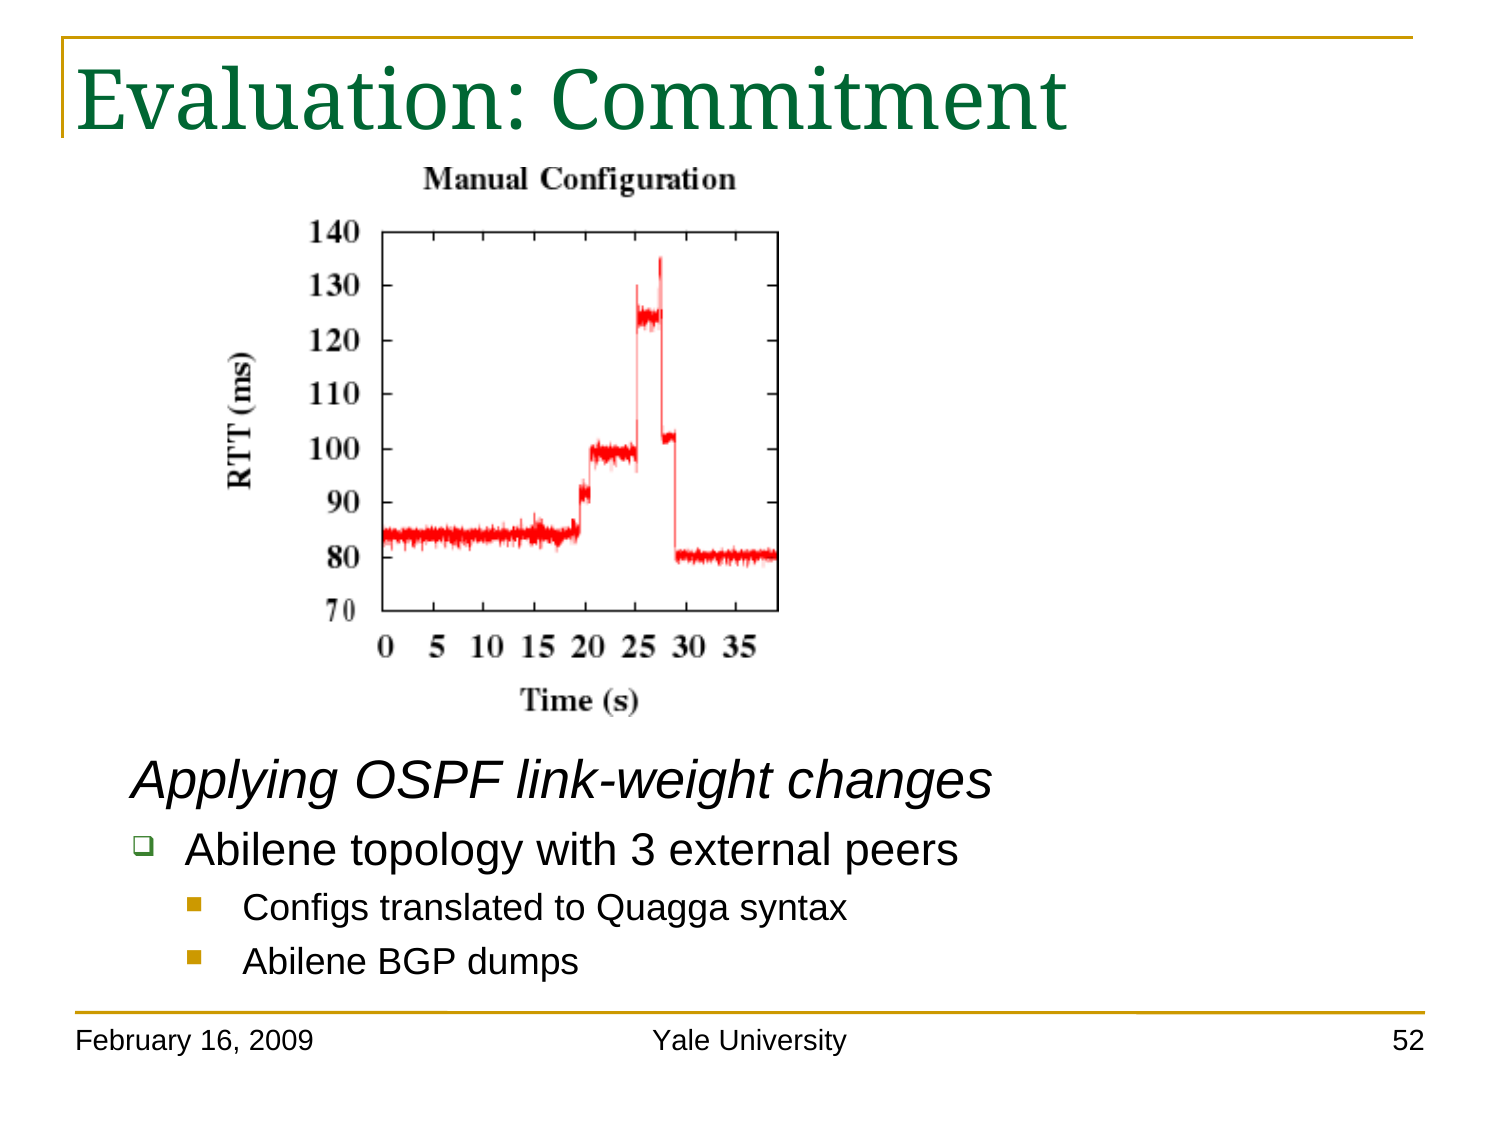

# Evaluation: Commitment
Applying OSPF link-weight changes
Abilene topology with 3 external peers
Configs translated to Quagga syntax
Abilene BGP dumps
February 16, 2009
Yale University
52